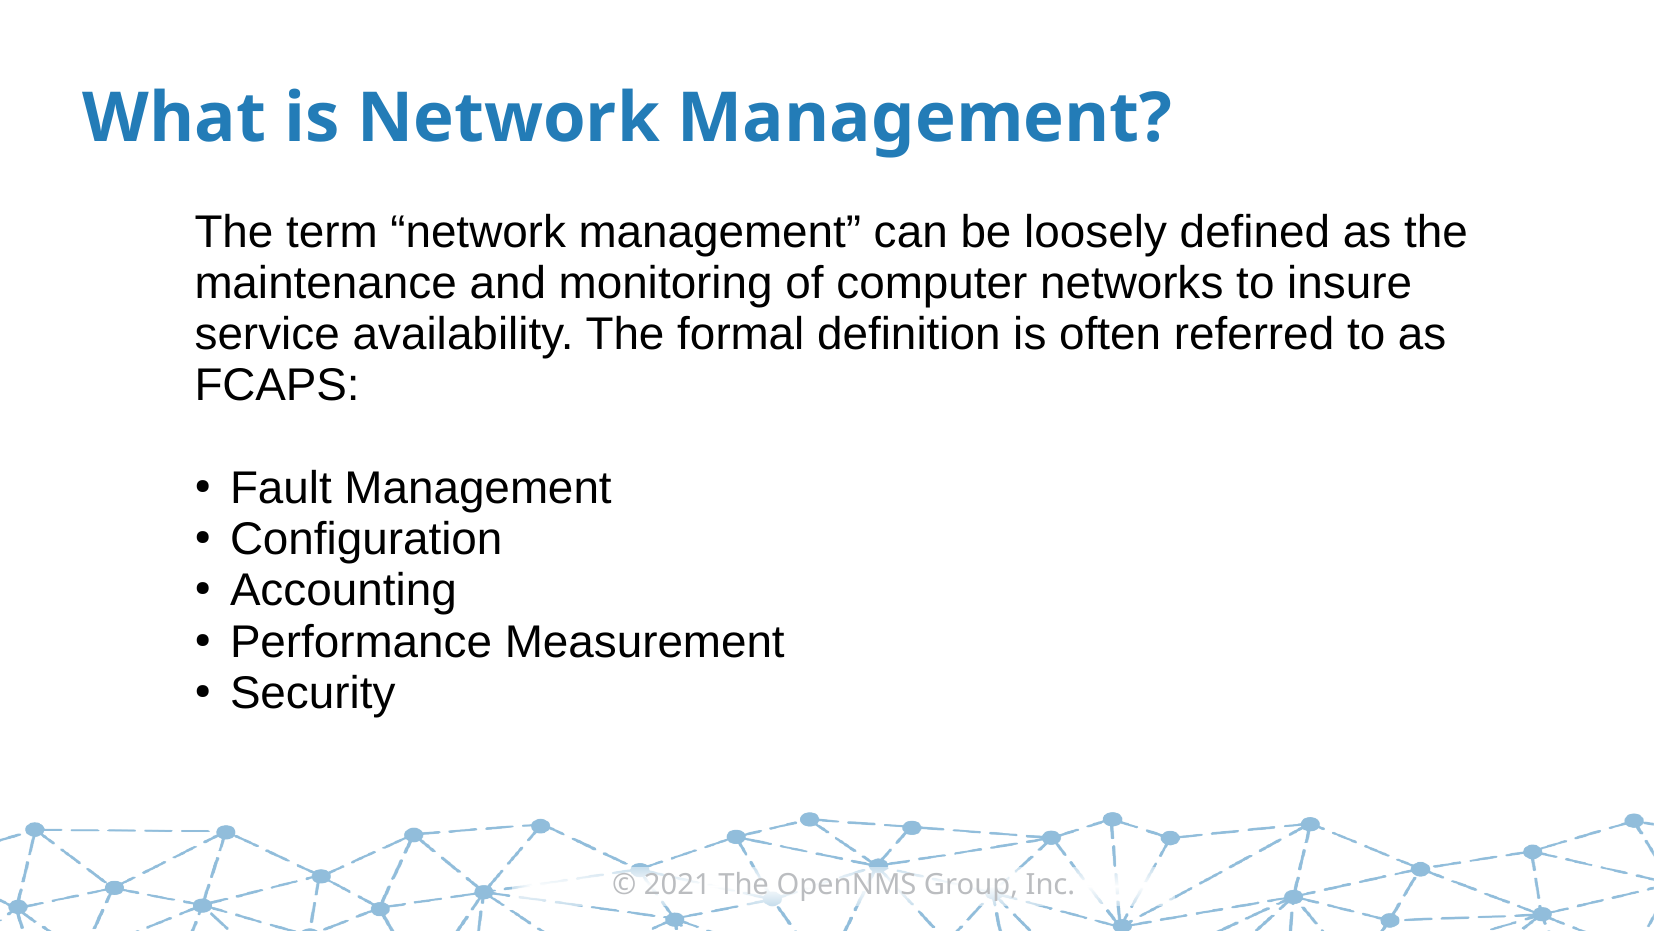

# What is Network Management?
The term “network management” can be loosely defined as the maintenance and monitoring of computer networks to insure service availability. The formal definition is often referred to as FCAPS:
Fault Management
Configuration
Accounting
Performance Measurement
Security